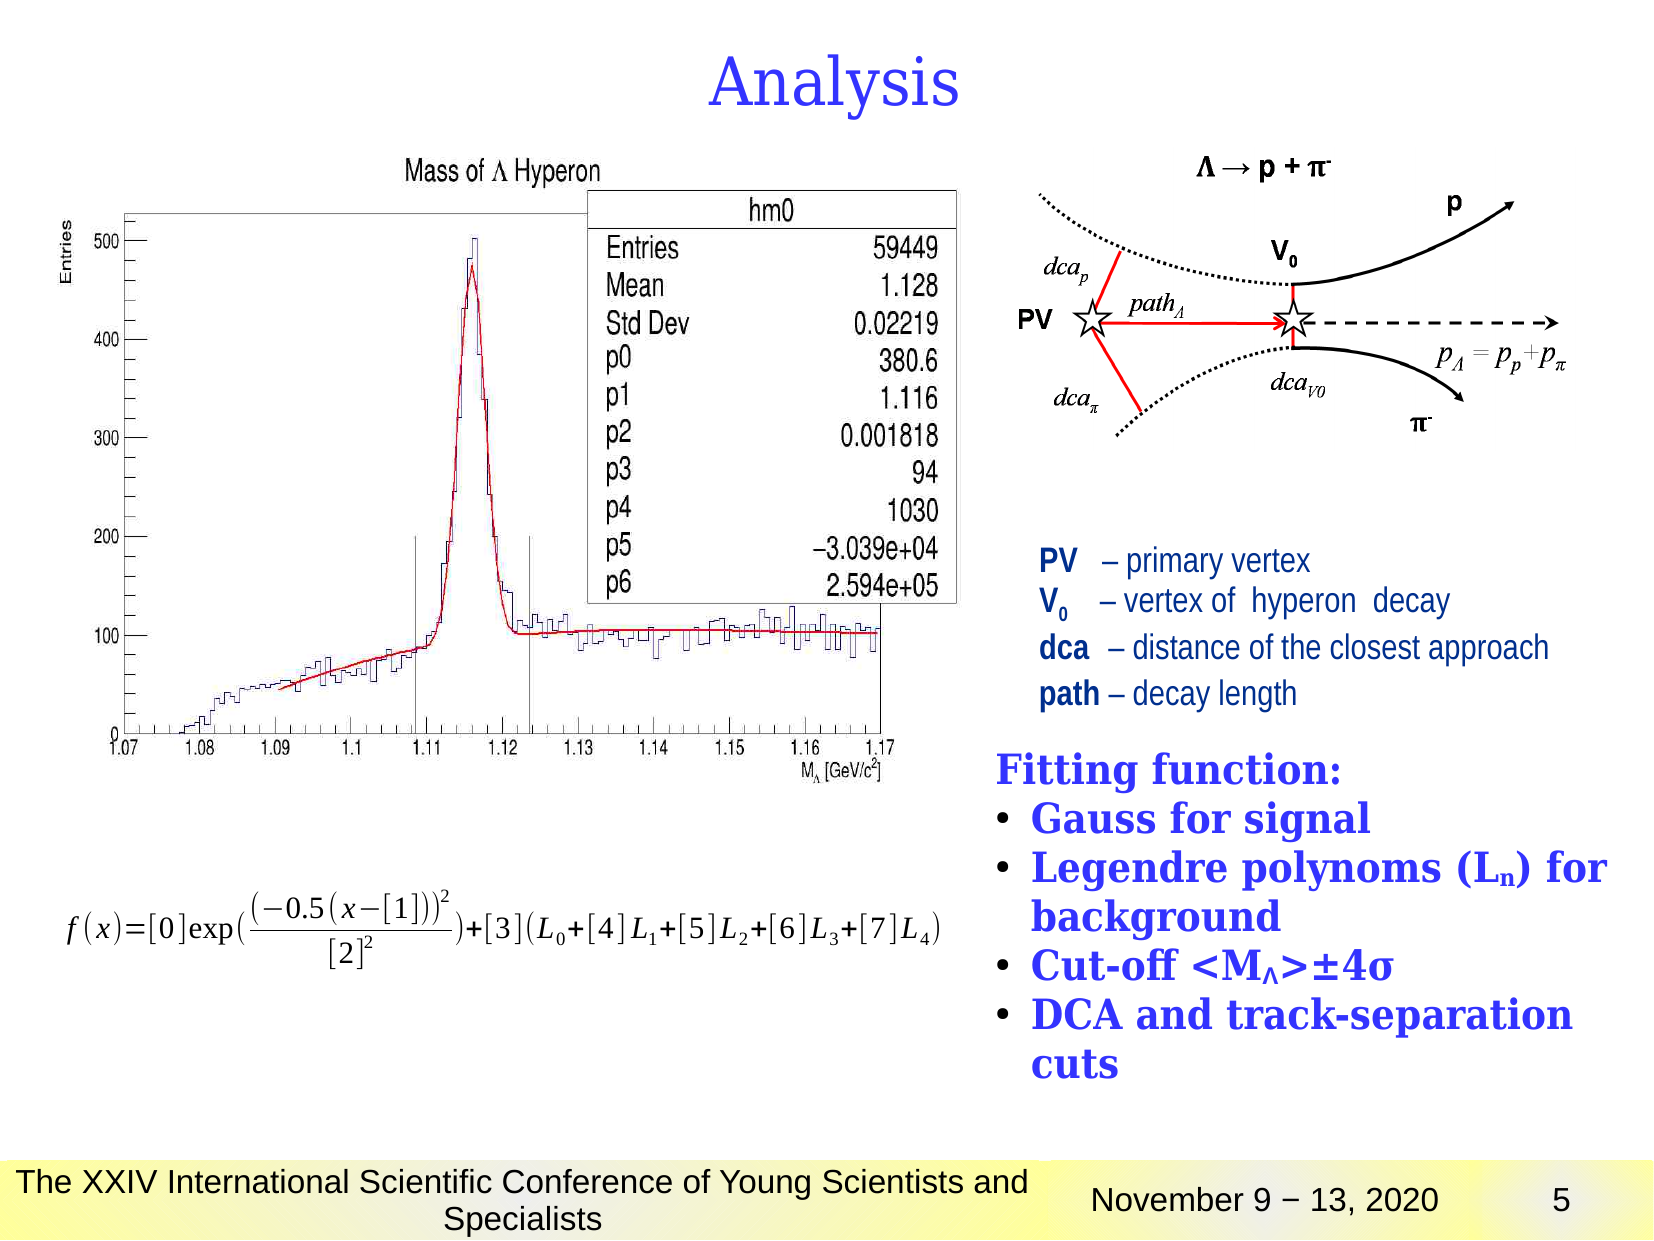

# Analysis
 PV – primary vertex
 V0 – vertex of hyperon decay
 dca – distance of the closest approach
 path – decay length
Fitting function:
Gauss for signal
Legendre polynoms (Ln) for
background
Cut-off <MΛ>±4σ
DCA and track-separation cuts
The XXIV International Scientific Conference of Young Scientists and Specialists
November 9 − 13, 2020
5